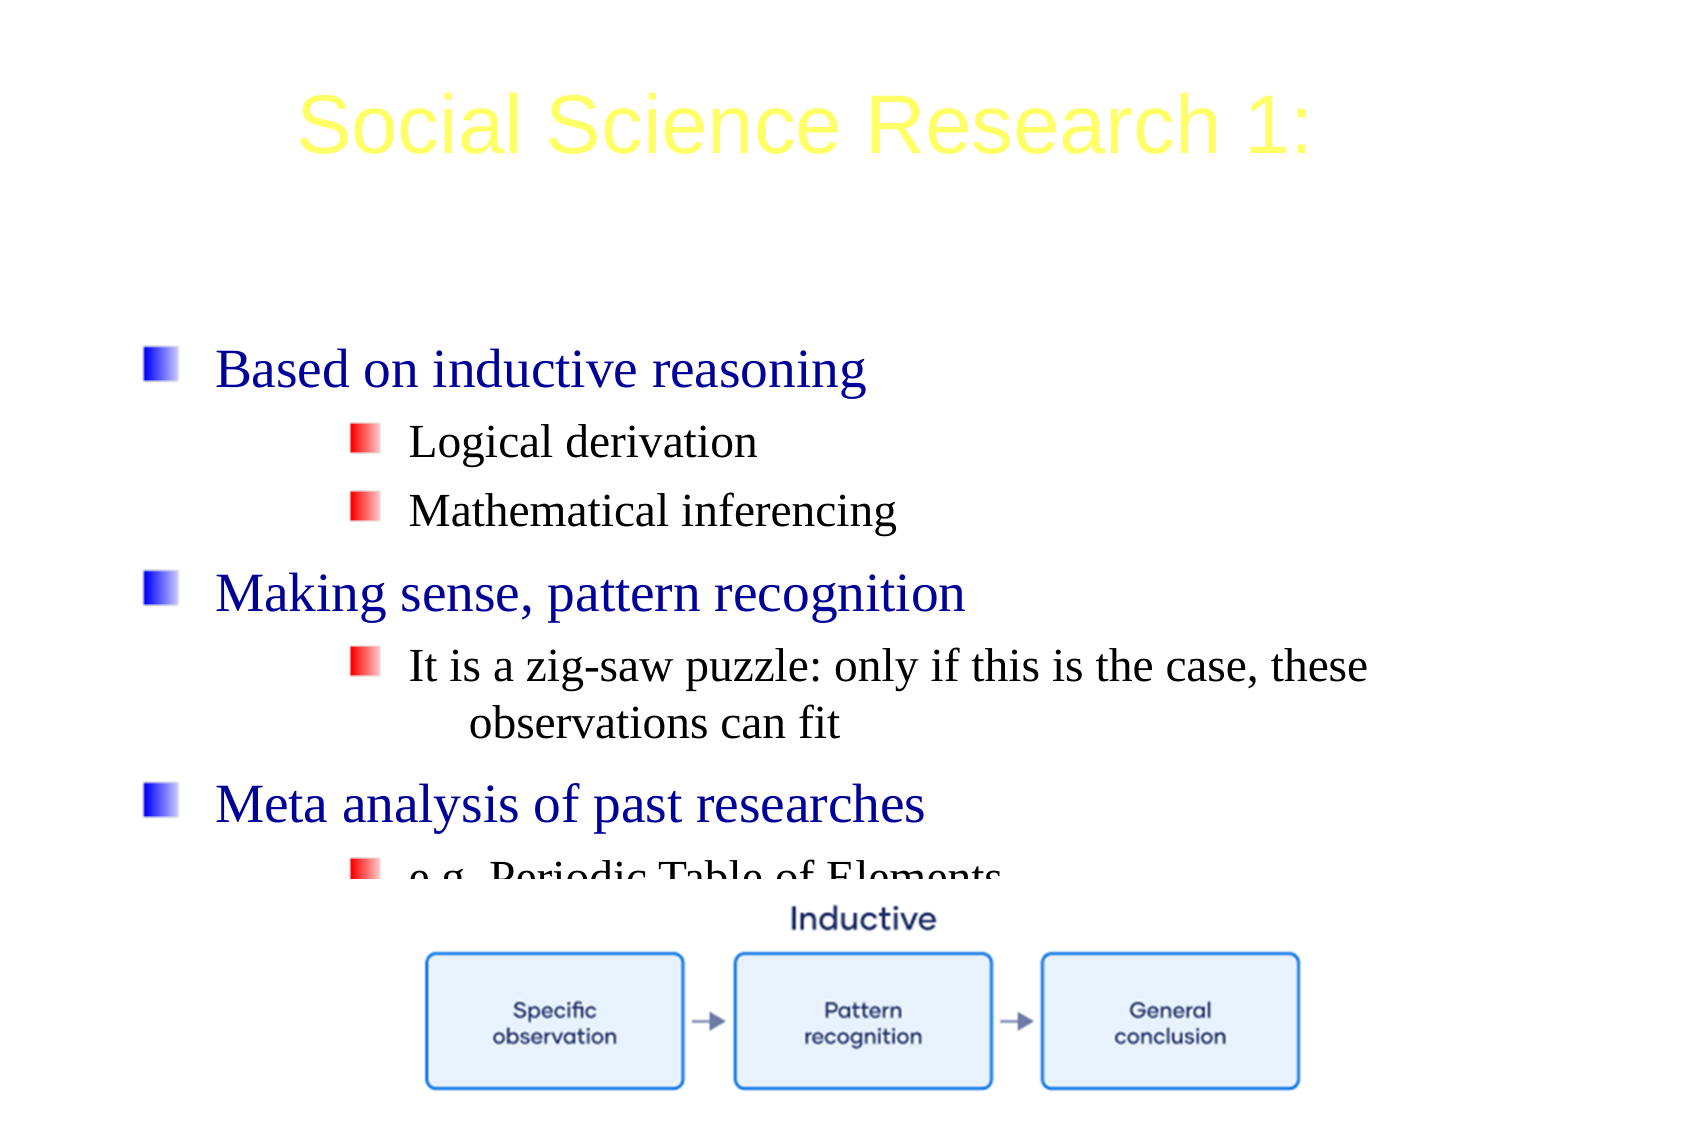

# Social Science Research 1: Theoretical Research
Based on inductive reasoning
Logical derivation
Mathematical inferencing
Making sense, pattern recognition
It is a zig-saw puzzle: only if this is the case, these observations can fit
Meta analysis of past researches
e.g. Periodic Table of Elements
CK Farn, CYCU